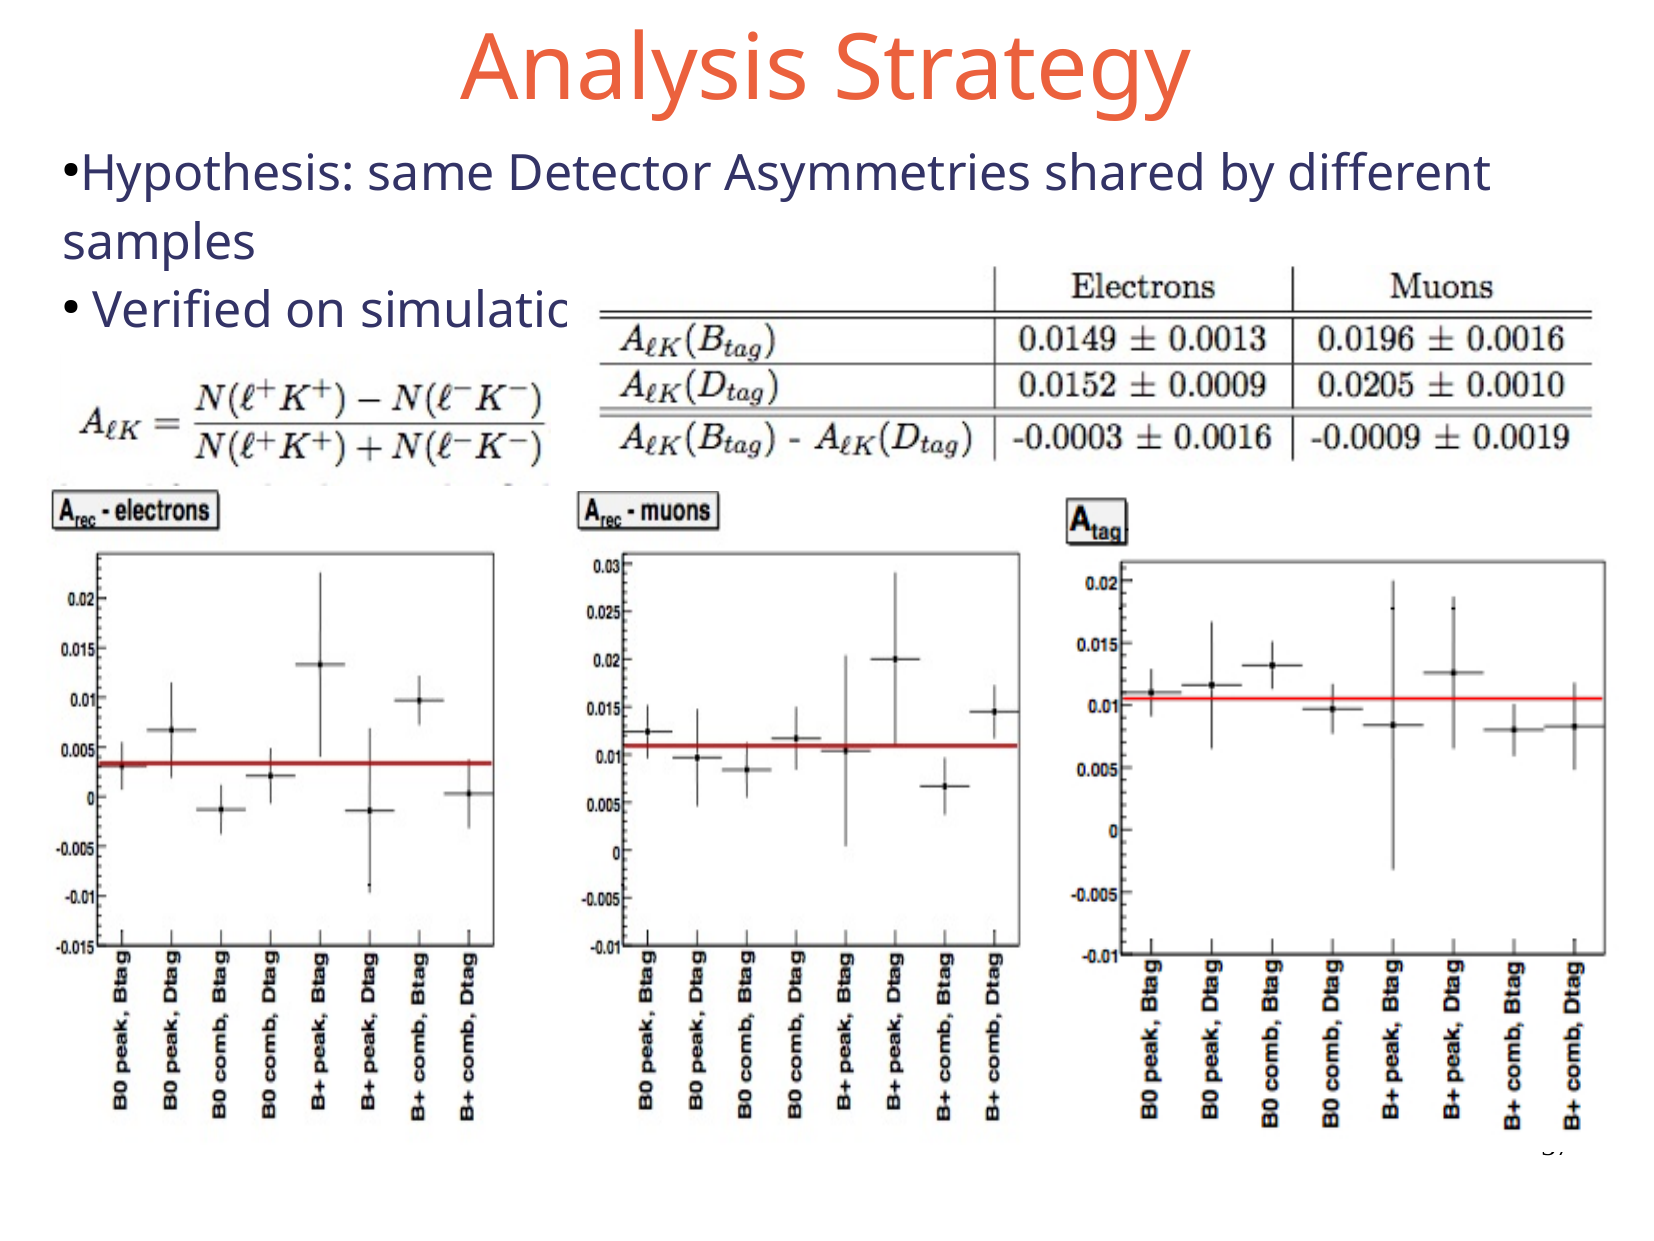

# Analysis Strategy
Hypothesis: same Detector Asymmetries shared by different samples
 Verified on simulation:
B0 MC
37